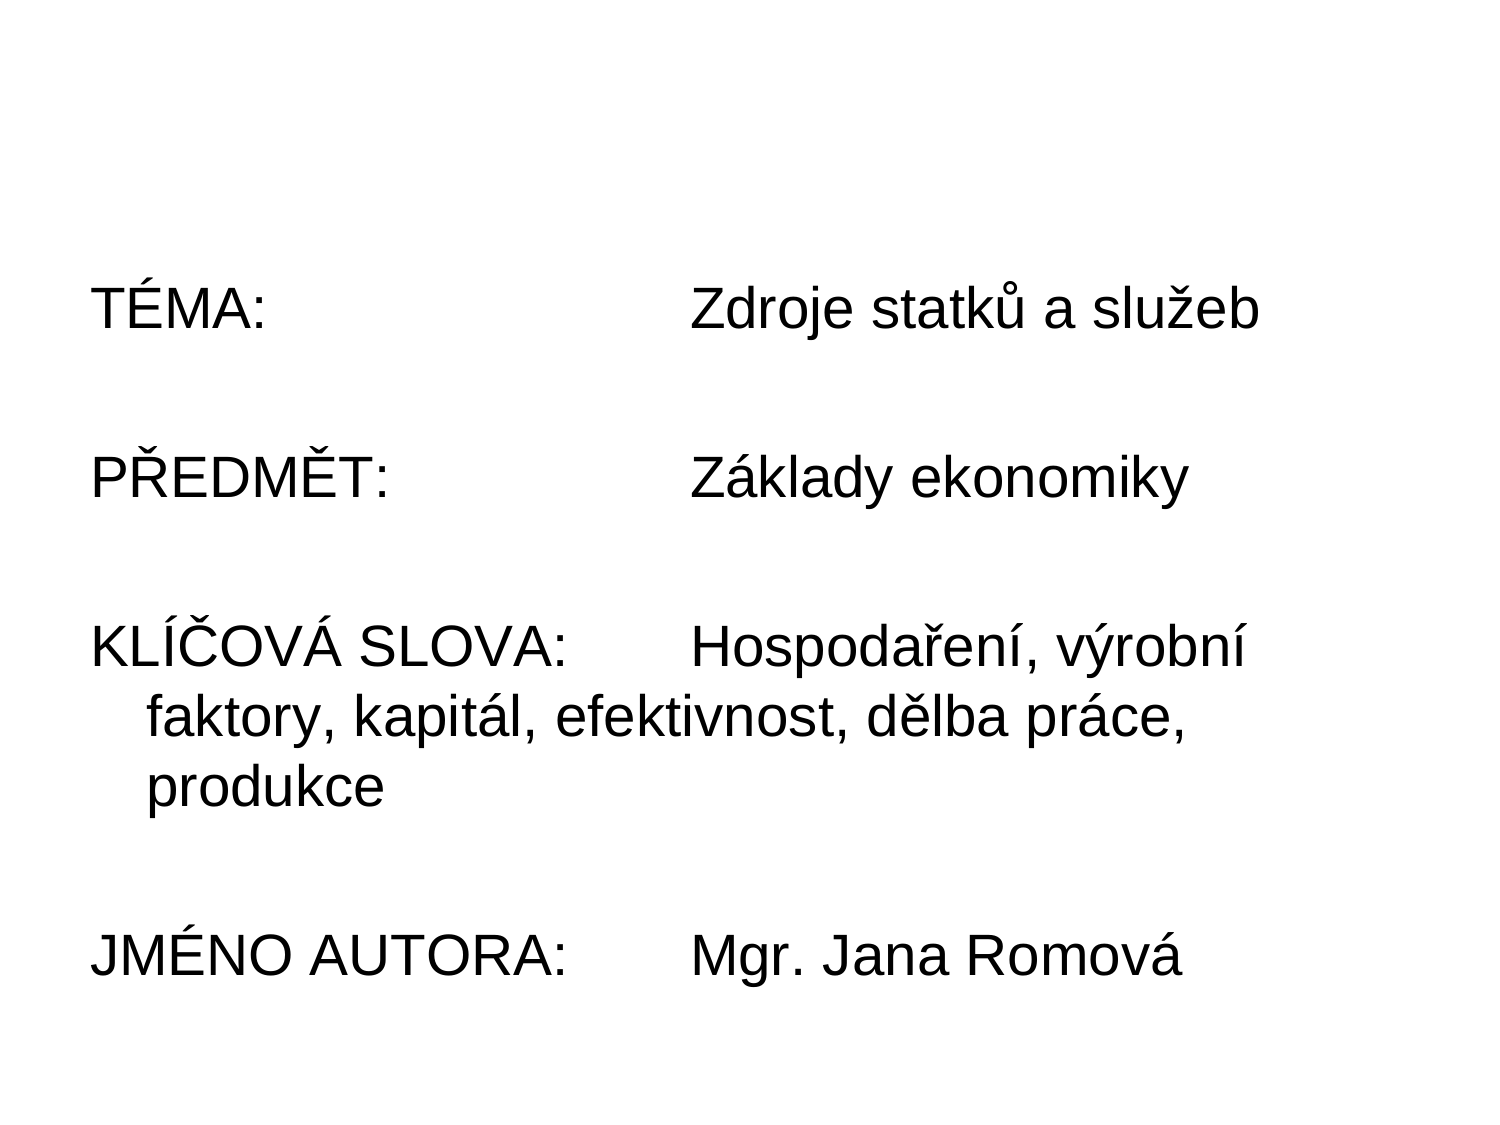

# TÉMA:			Zdroje statků a služeb
PŘEDMĚT:		Základy ekonomiky
KLÍČOVÁ SLOVA:	Hospodaření, výrobní 	faktory, kapitál, efektivnost, dělba práce, 	produkce
JMÉNO AUTORA:	Mgr. Jana Romová